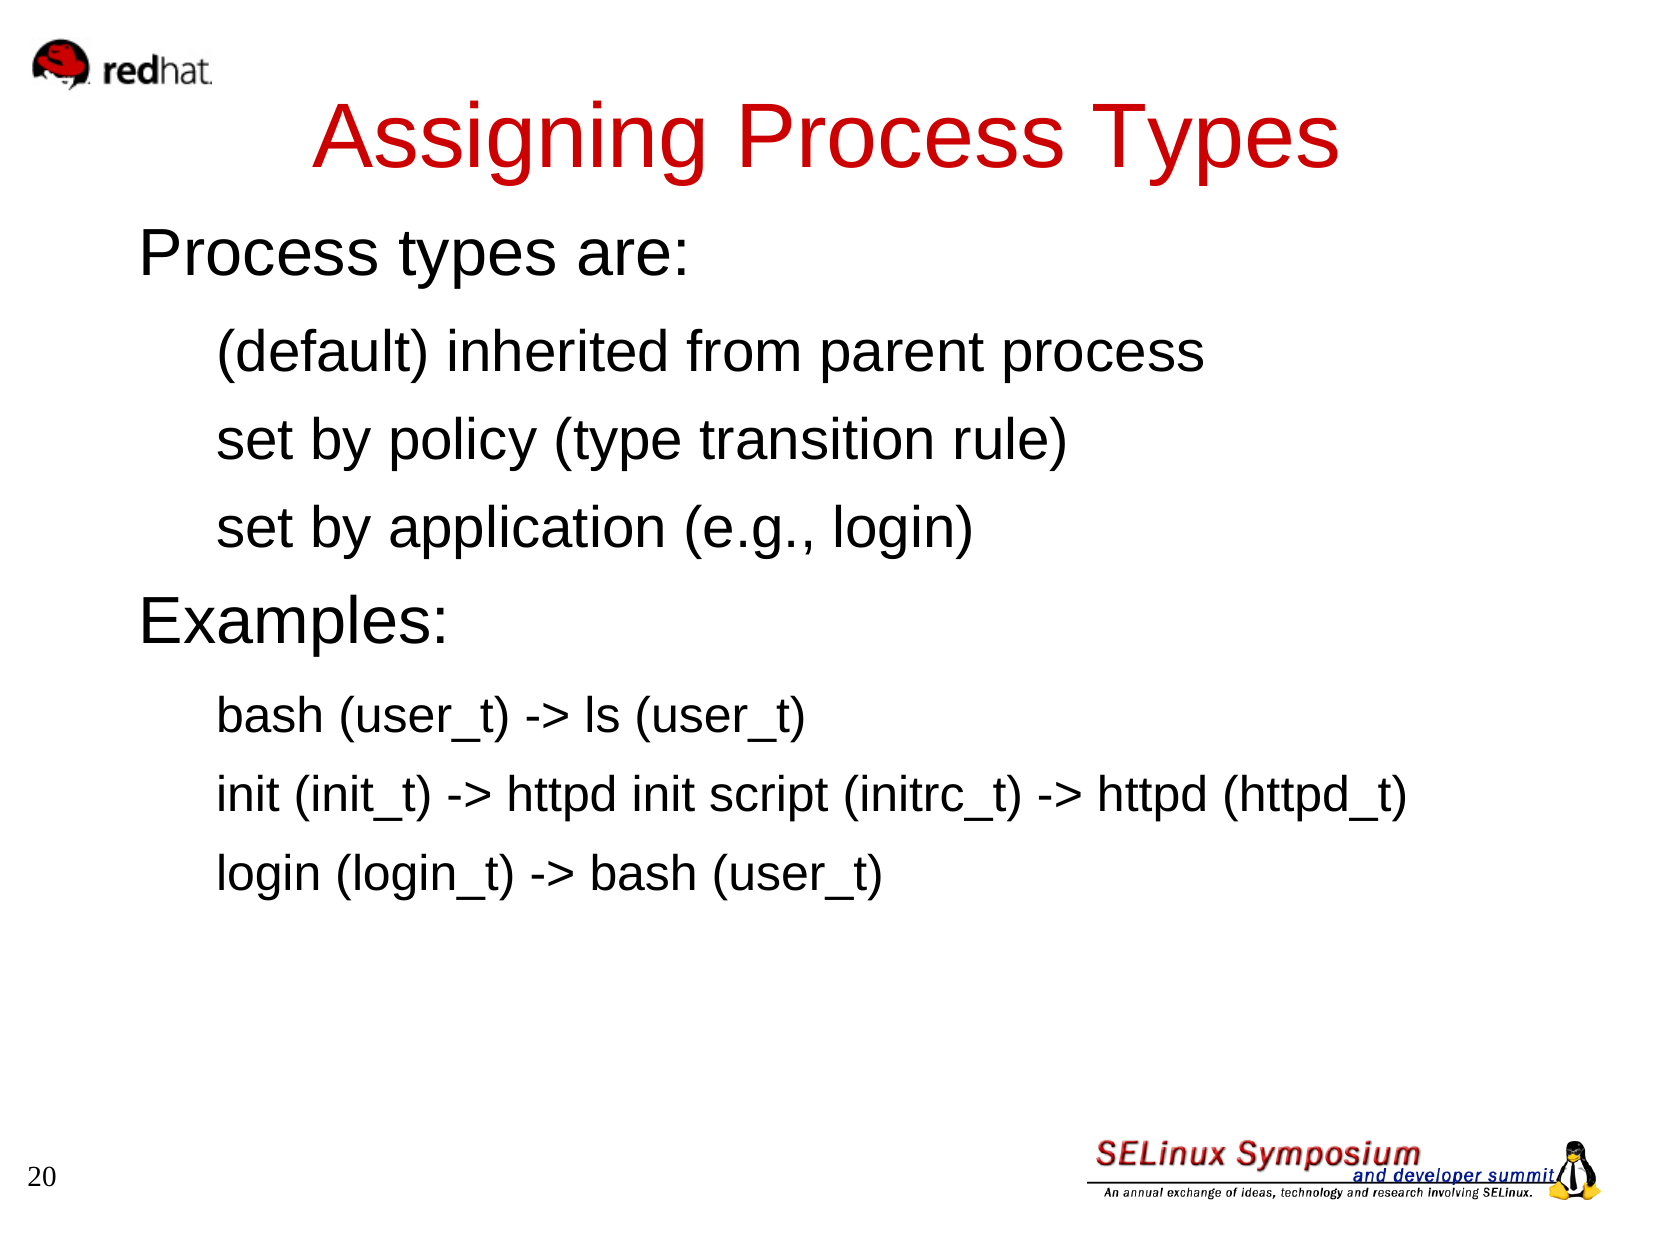

# Assigning Process Types
Process types are:
(default) inherited from parent process
set by policy (type transition rule)
set by application (e.g., login)
Examples:
bash (user_t) -> ls (user_t)
init (init_t) -> httpd init script (initrc_t) -> httpd (httpd_t)
login (login_t) -> bash (user_t)